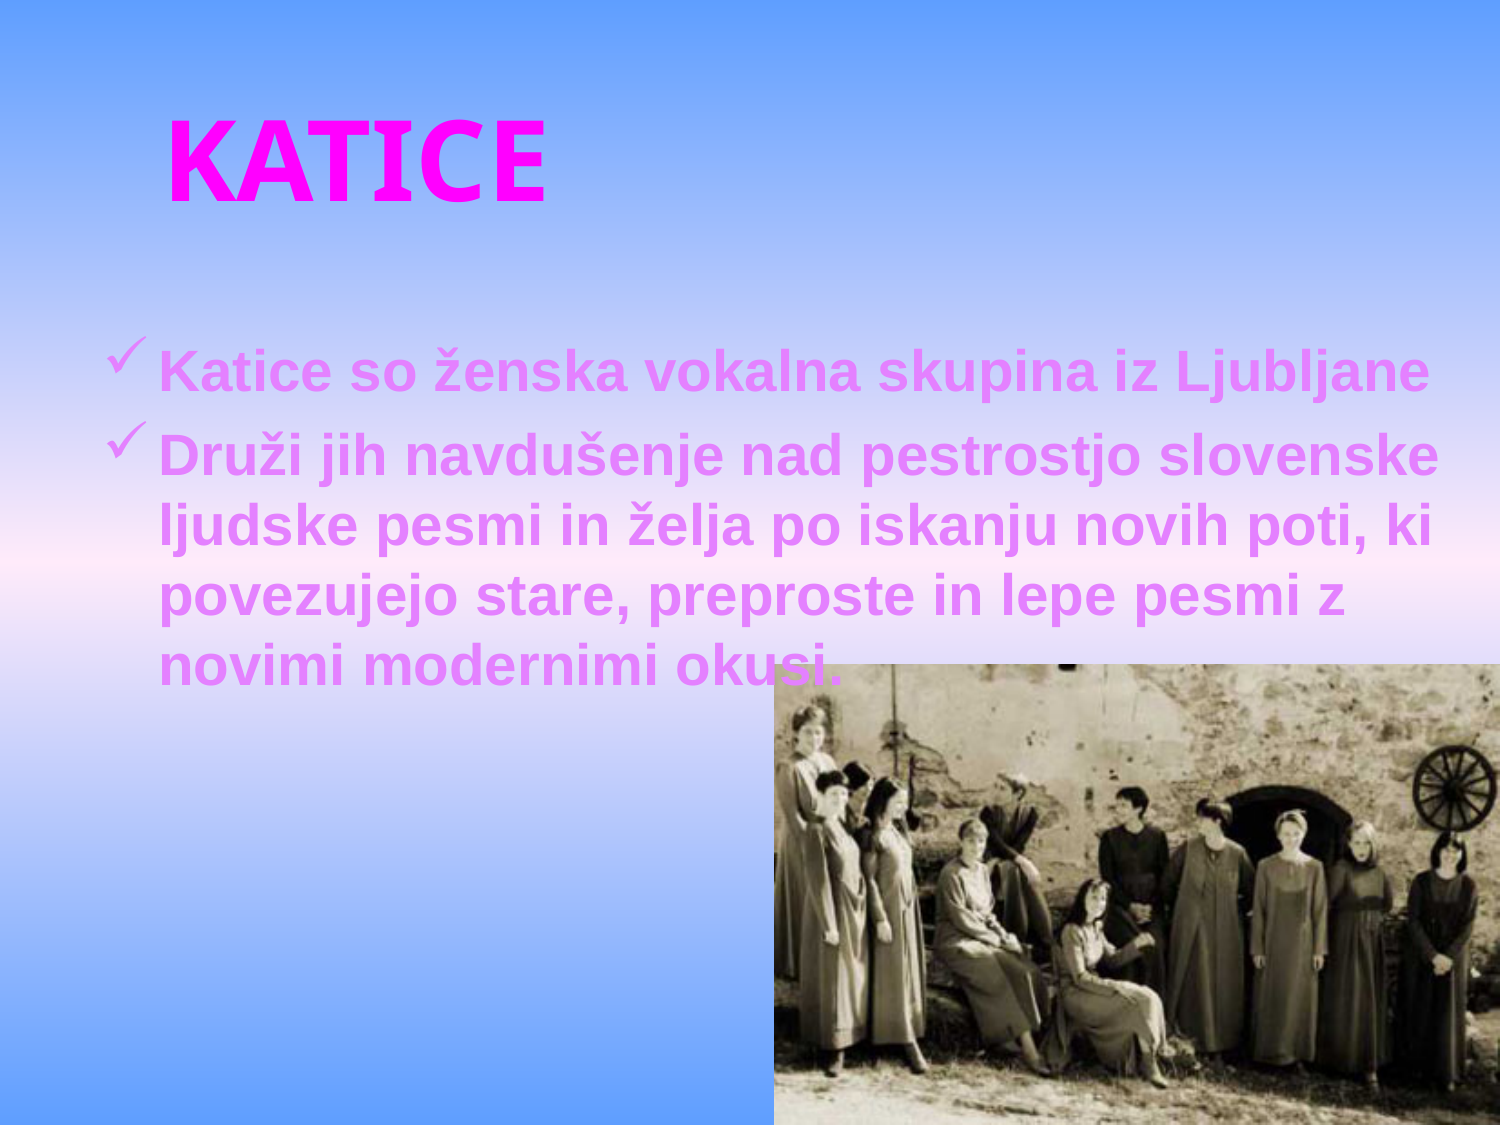

# KATICE
Katice so ženska vokalna skupina iz Ljubljane
Druži jih navdušenje nad pestrostjo slovenske ljudske pesmi in želja po iskanju novih poti, ki povezujejo stare, preproste in lepe pesmi z novimi modernimi okusi.